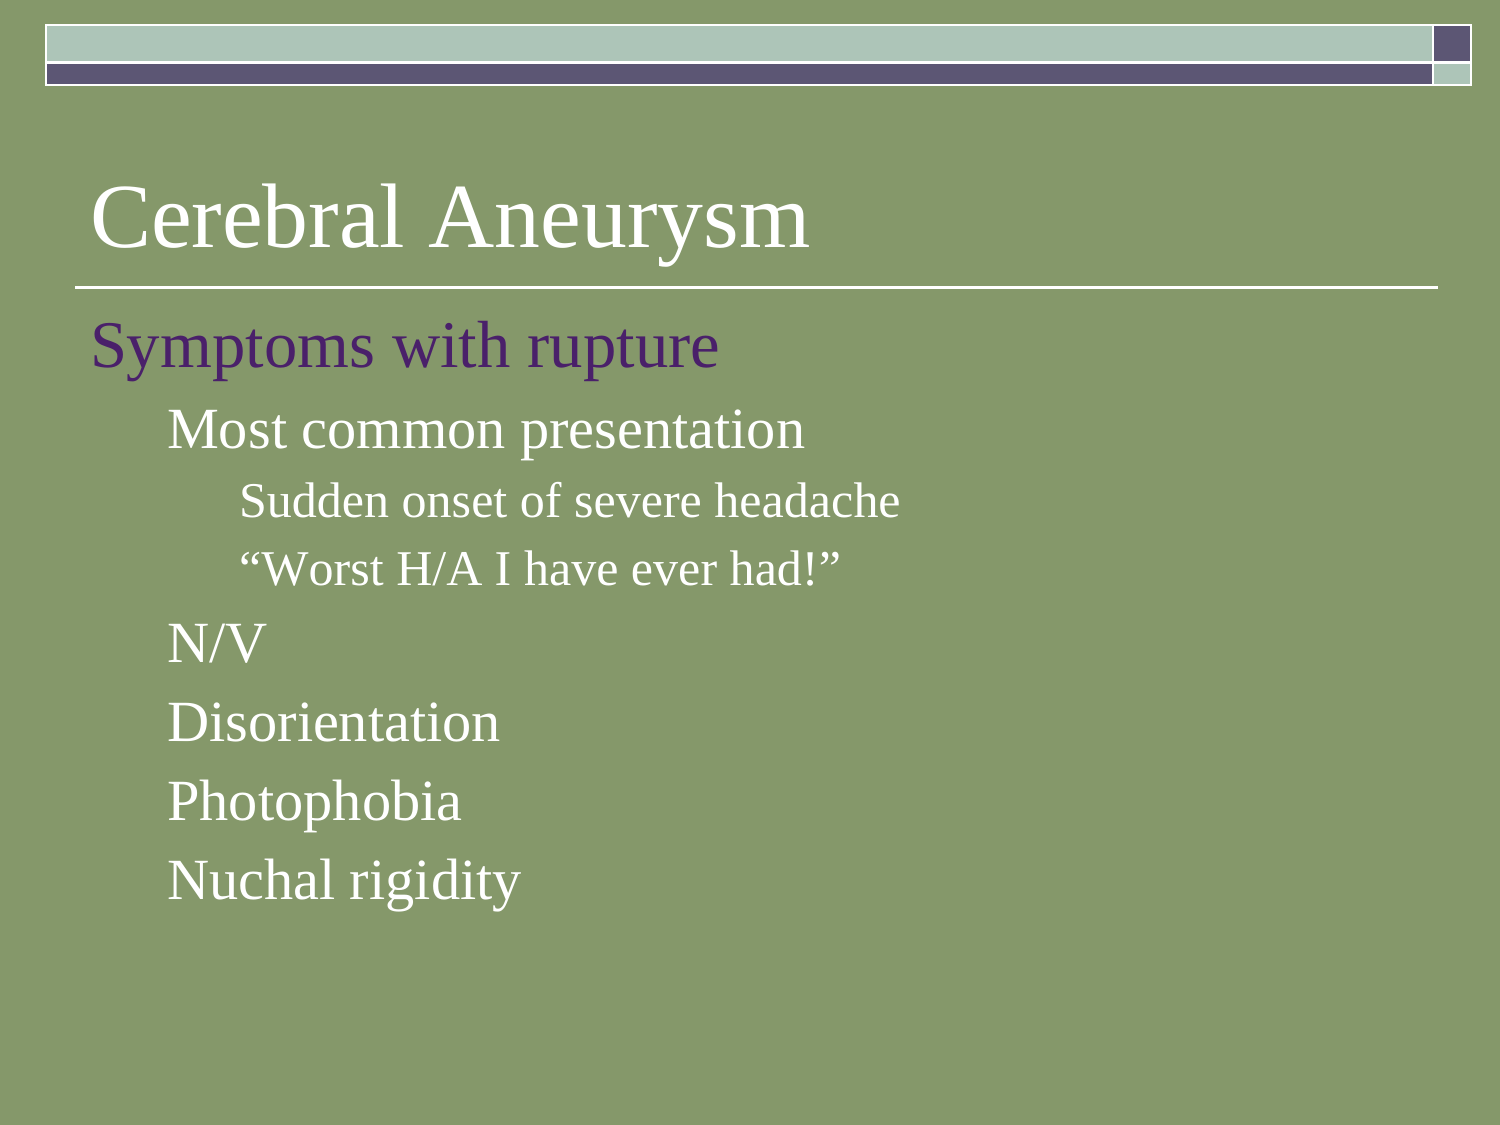

# Cerebral Aneurysm
Symptoms with rupture
Most common presentation
Sudden onset of severe headache
“Worst H/A I have ever had!”
N/V
Disorientation
Photophobia
Nuchal rigidity